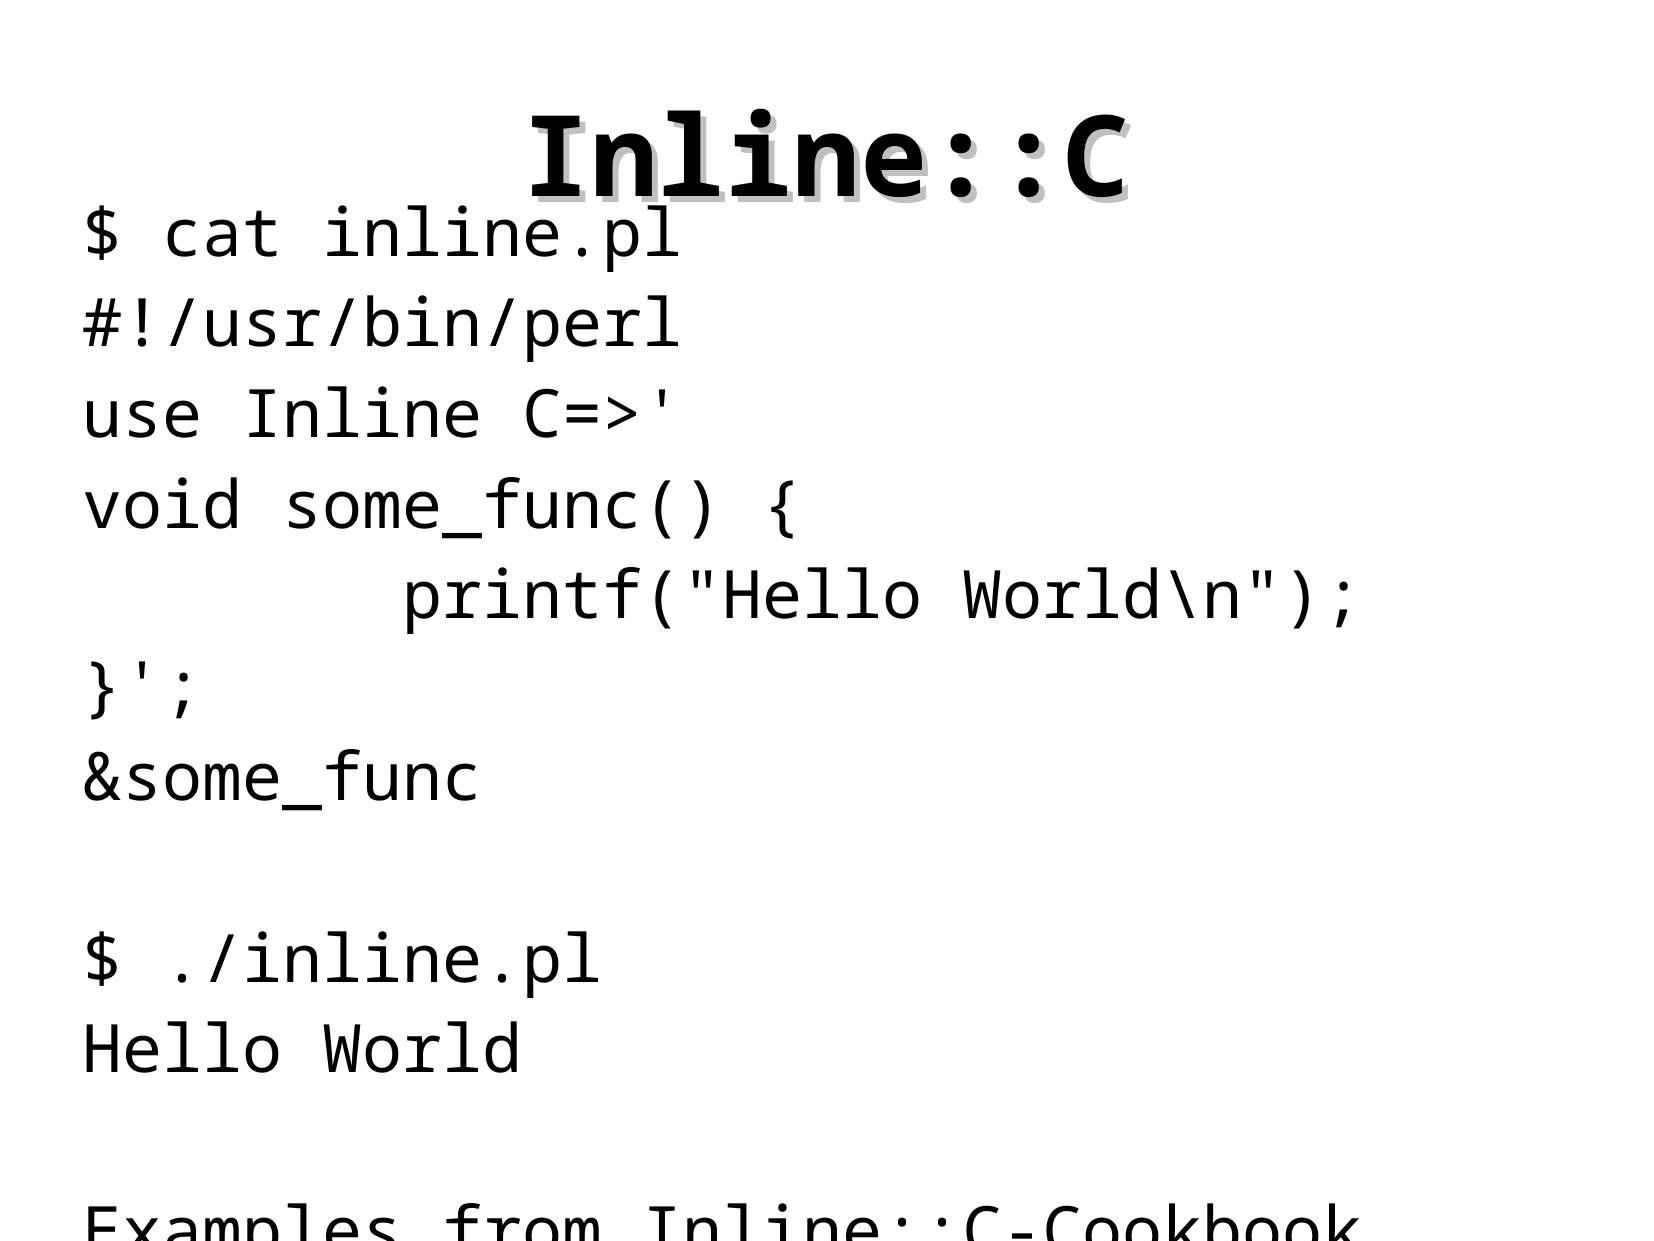

# Inline::C
$ cat inline.pl
#!/usr/bin/perl
use Inline C=>'
void some_func() {
 printf("Hello World\n");
}';
&some_func
$ ./inline.pl
Hello World
Examples from Inline::C-Cookbook